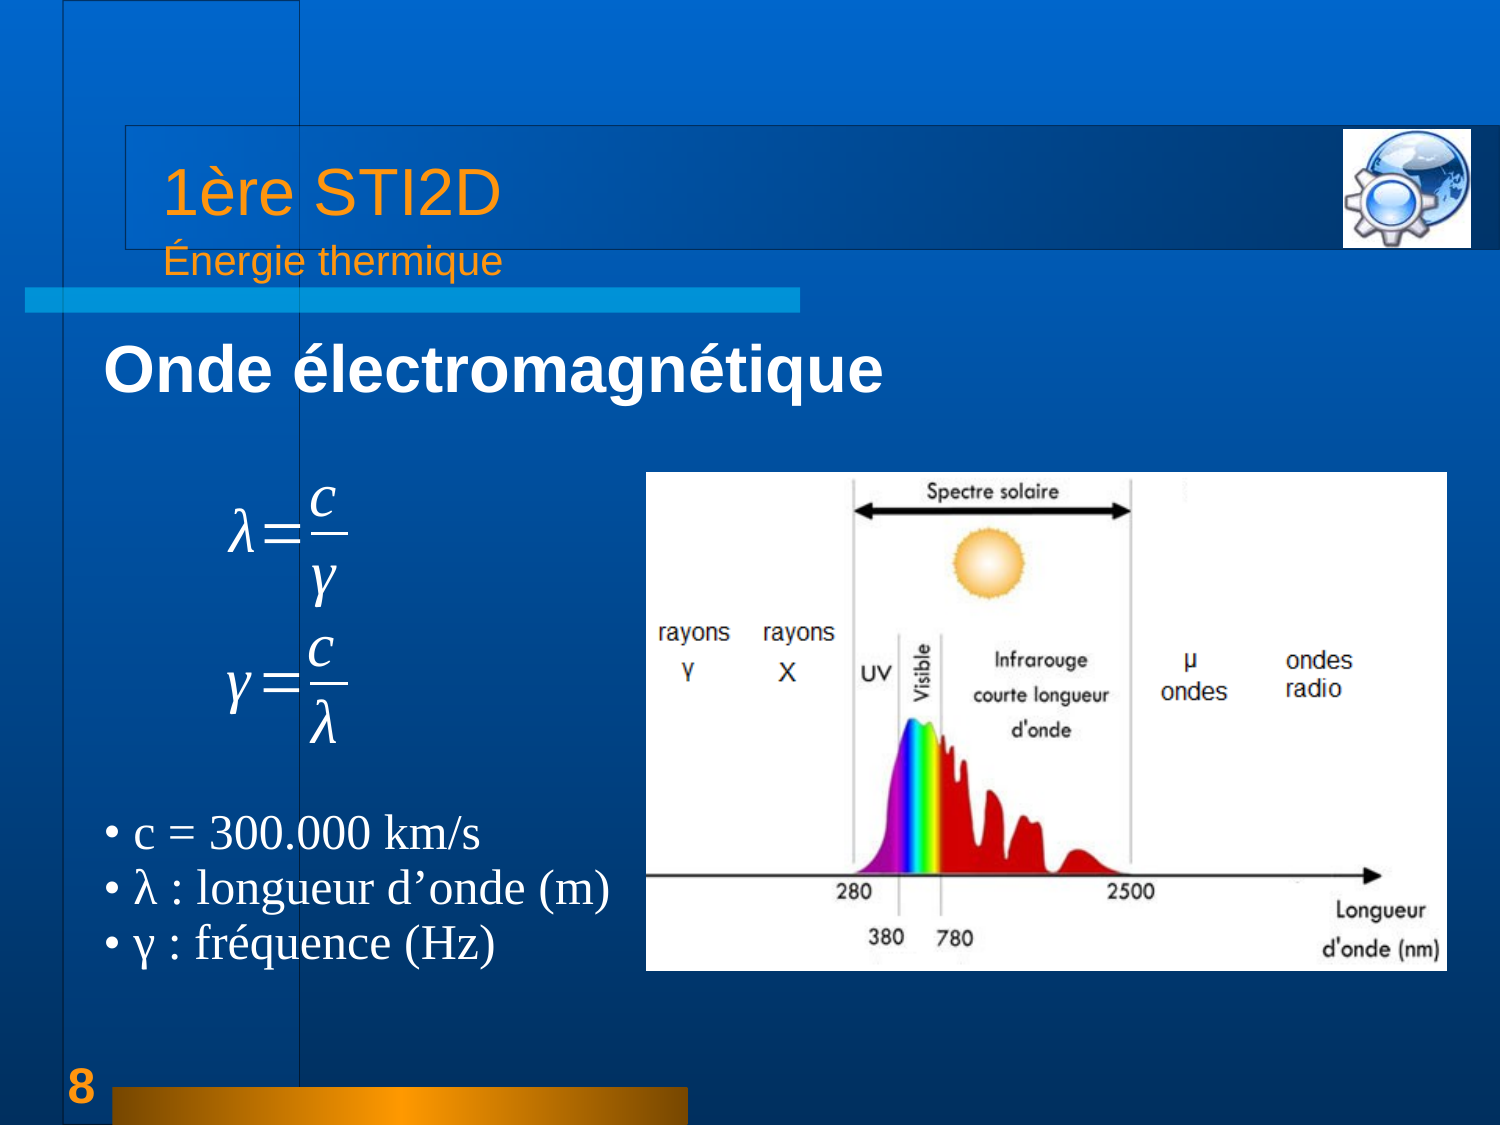

Onde électromagnétique
 c = 300.000 km/s
 λ : longueur d’onde (m)
 γ : fréquence (Hz)